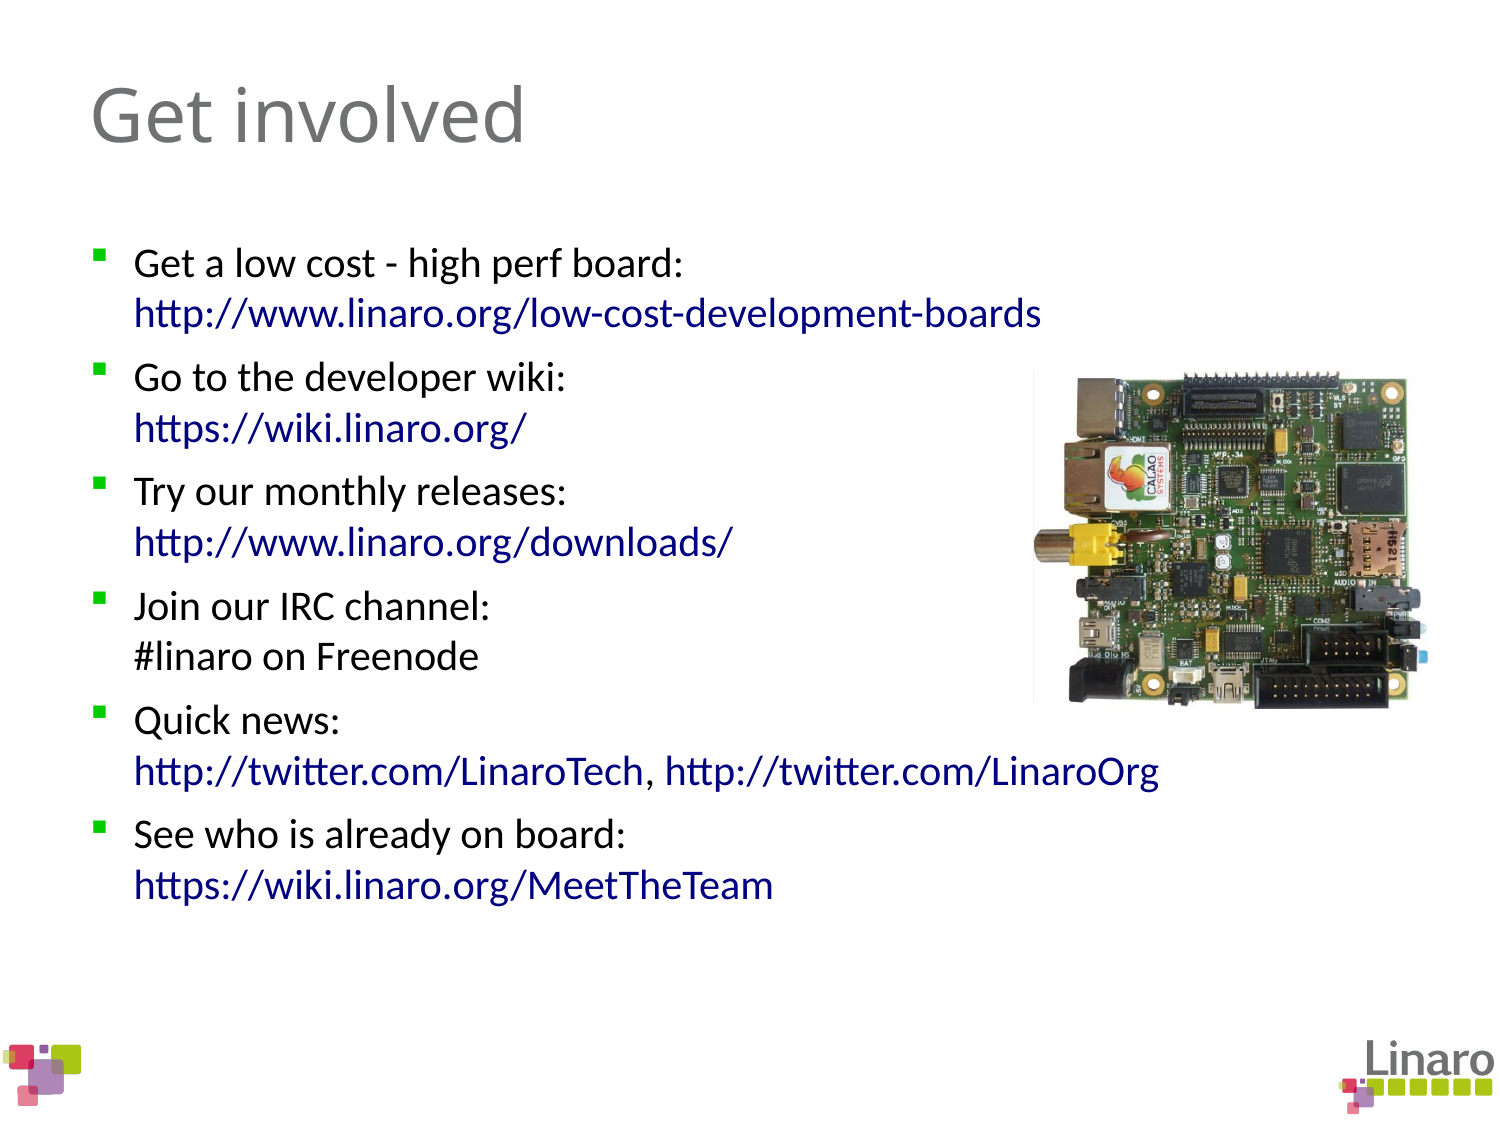

# Get involved
Get a low cost - high perf board:
http://www.linaro.org/low-cost-development-boards
Go to the developer wiki:
https://wiki.linaro.org/
Try our monthly releases:
http://www.linaro.org/downloads/
Join our IRC channel:
#linaro on Freenode
Quick news:
http://twitter.com/LinaroTech, http://twitter.com/LinaroOrg
See who is already on board:
https://wiki.linaro.org/MeetTheTeam